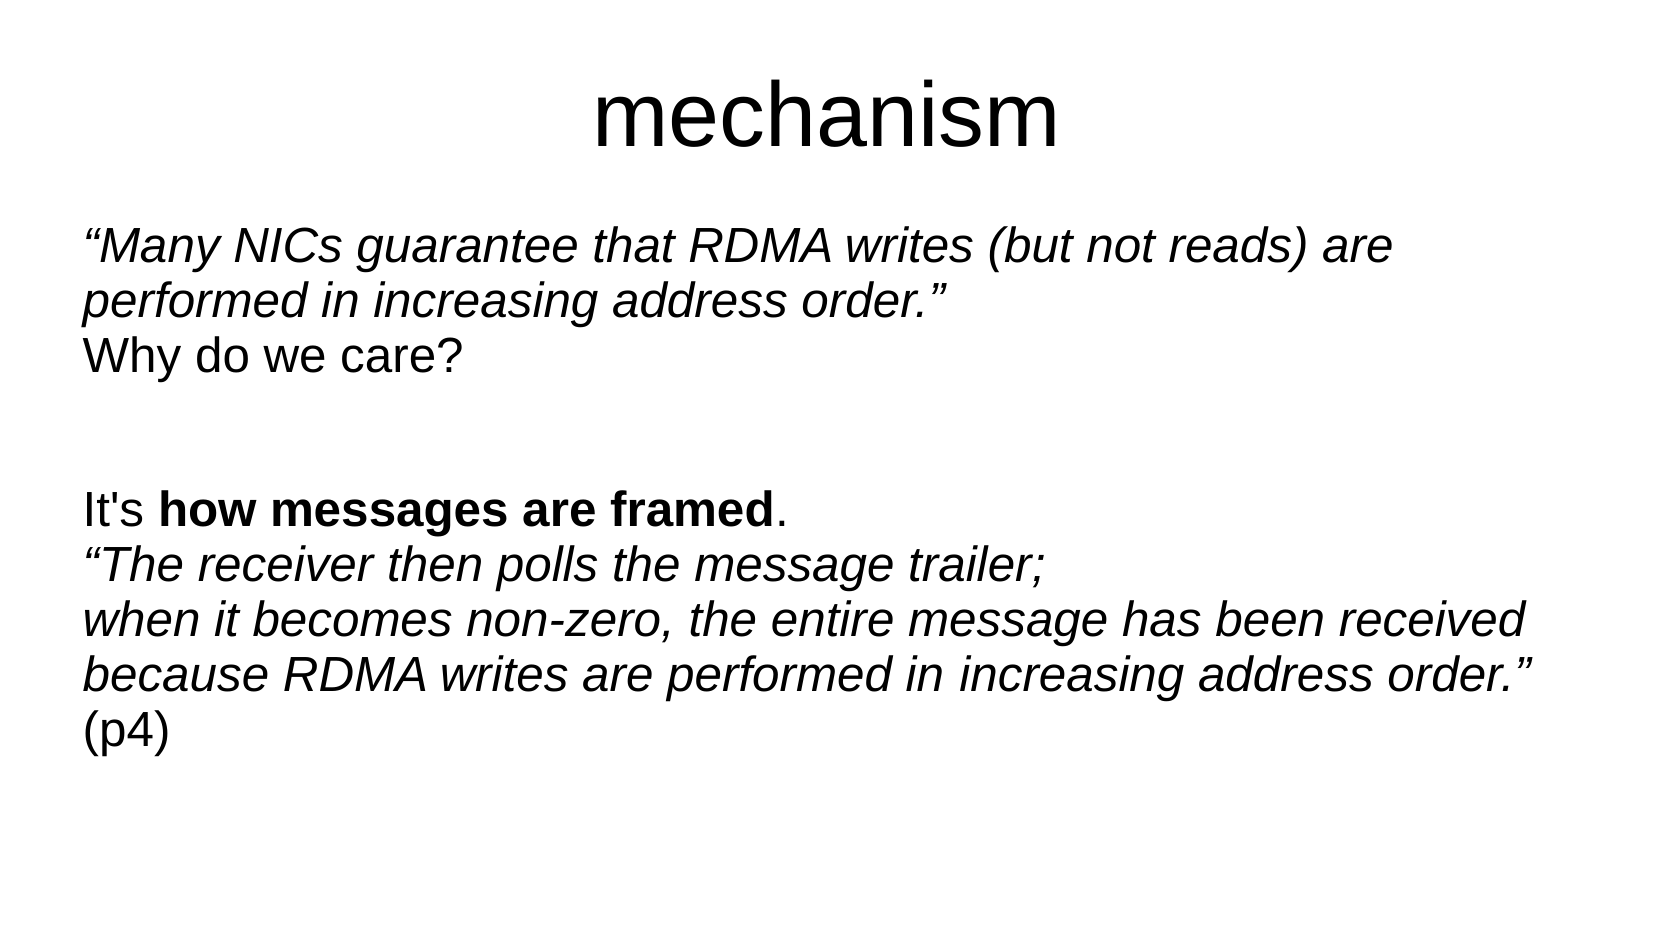

# mechanism
“Many NICs guarantee that RDMA writes (but not reads) are performed in increasing address order.”
Why do we care?
It's how messages are framed.
“The receiver then polls the message trailer;
when it becomes non-zero, the entire message has been received because RDMA writes are performed in increasing address order.” (p4)